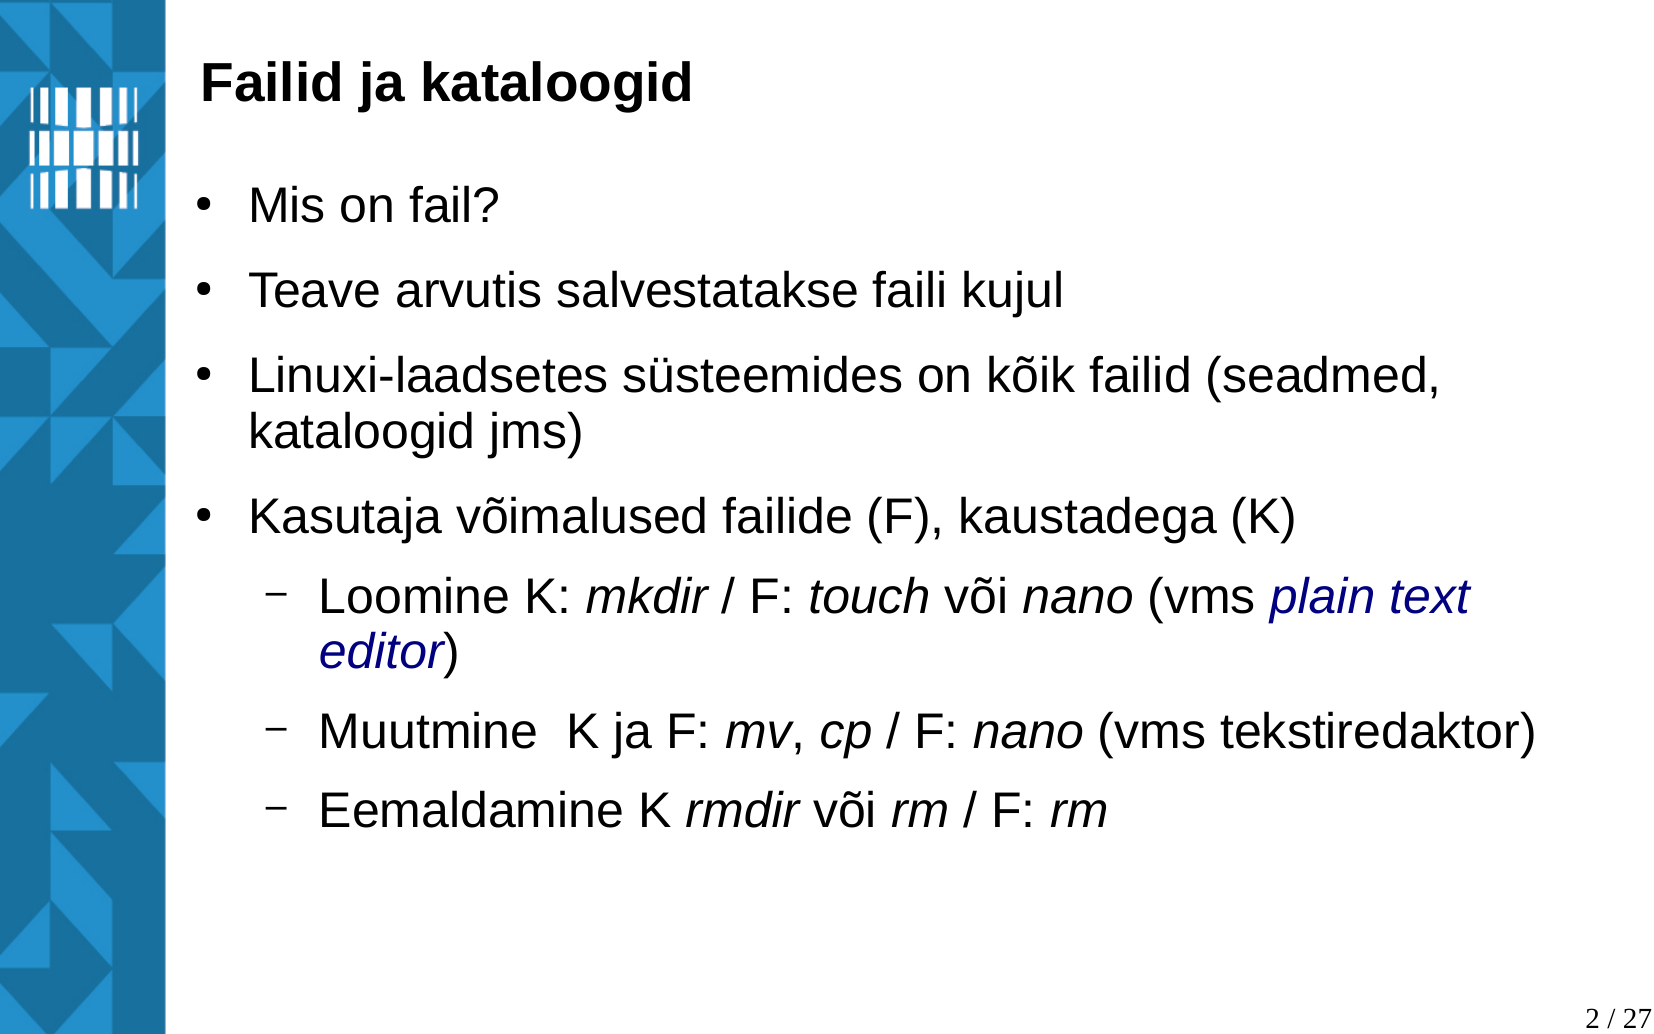

# Failid ja kataloogid
Mis on fail?
Teave arvutis salvestatakse faili kujul
Linuxi-laadsetes süsteemides on kõik failid (seadmed, kataloogid jms)
Kasutaja võimalused failide (F), kaustadega (K)
Loomine K: mkdir / F: touch või nano (vms plain text editor)
Muutmine K ja F: mv, cp / F: nano (vms tekstiredaktor)
Eemaldamine K rmdir või rm / F: rm
2